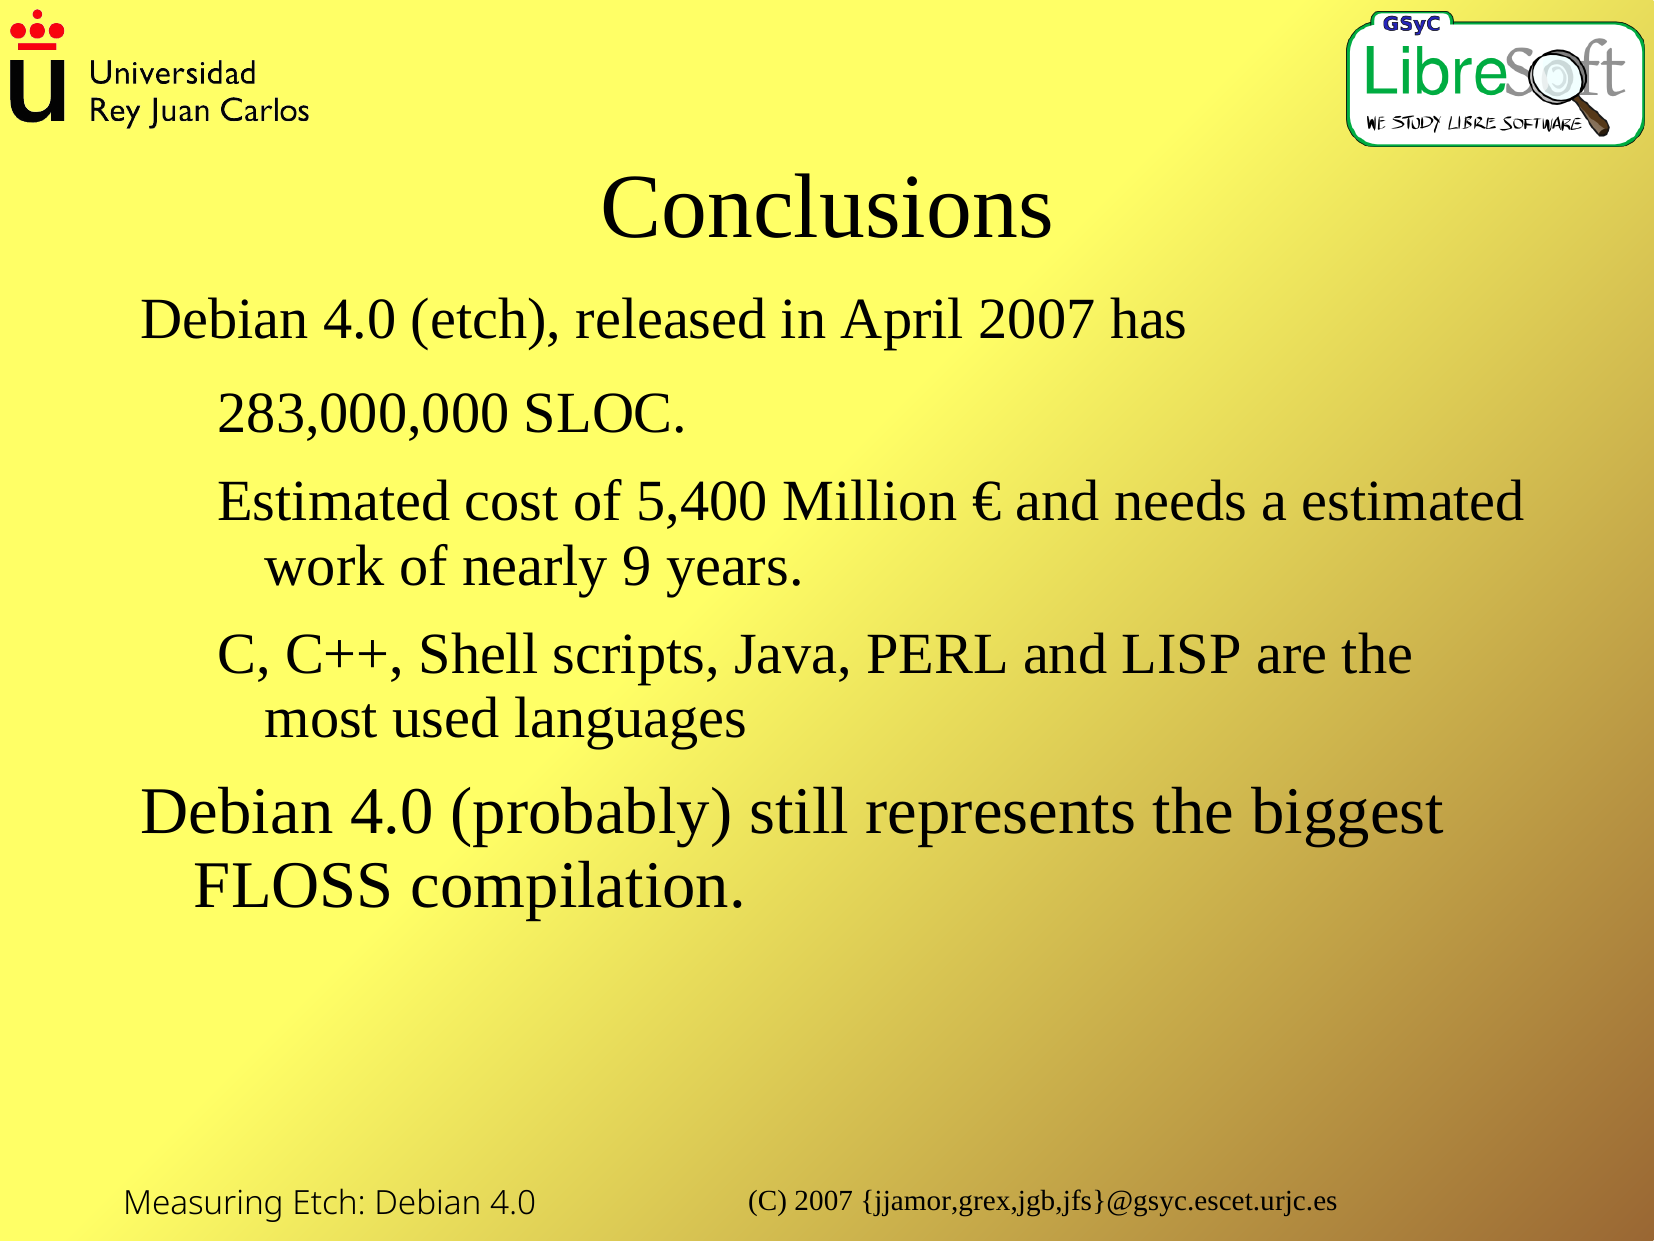

# Conclusions
Debian 4.0 (etch), released in April 2007 has
283,000,000 SLOC.
Estimated cost of 5,400 Million € and needs a estimated work of nearly 9 years.
C, C++, Shell scripts, Java, PERL and LISP are the most used languages
Debian 4.0 (probably) still represents the biggest FLOSS compilation.